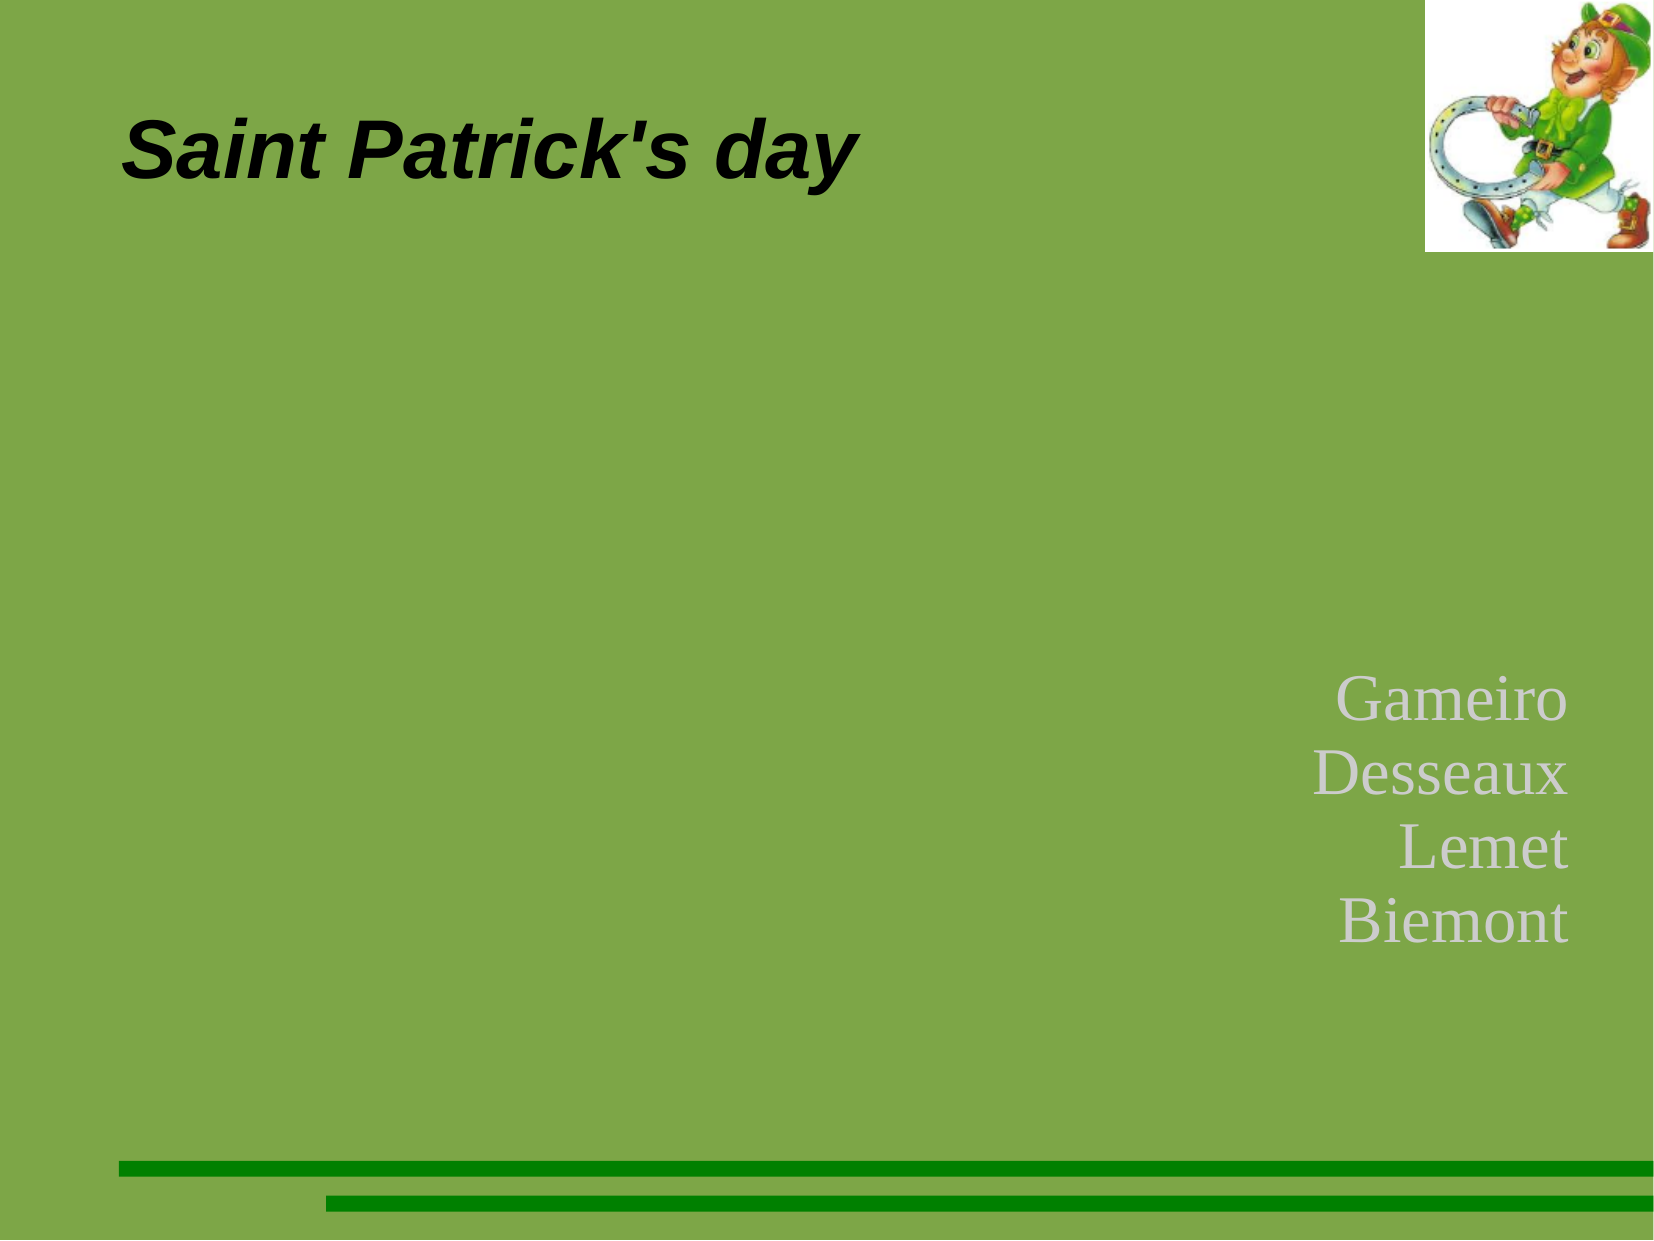

# Saint Patrick's day
Gameiro
Desseaux
Lemet
Biemont